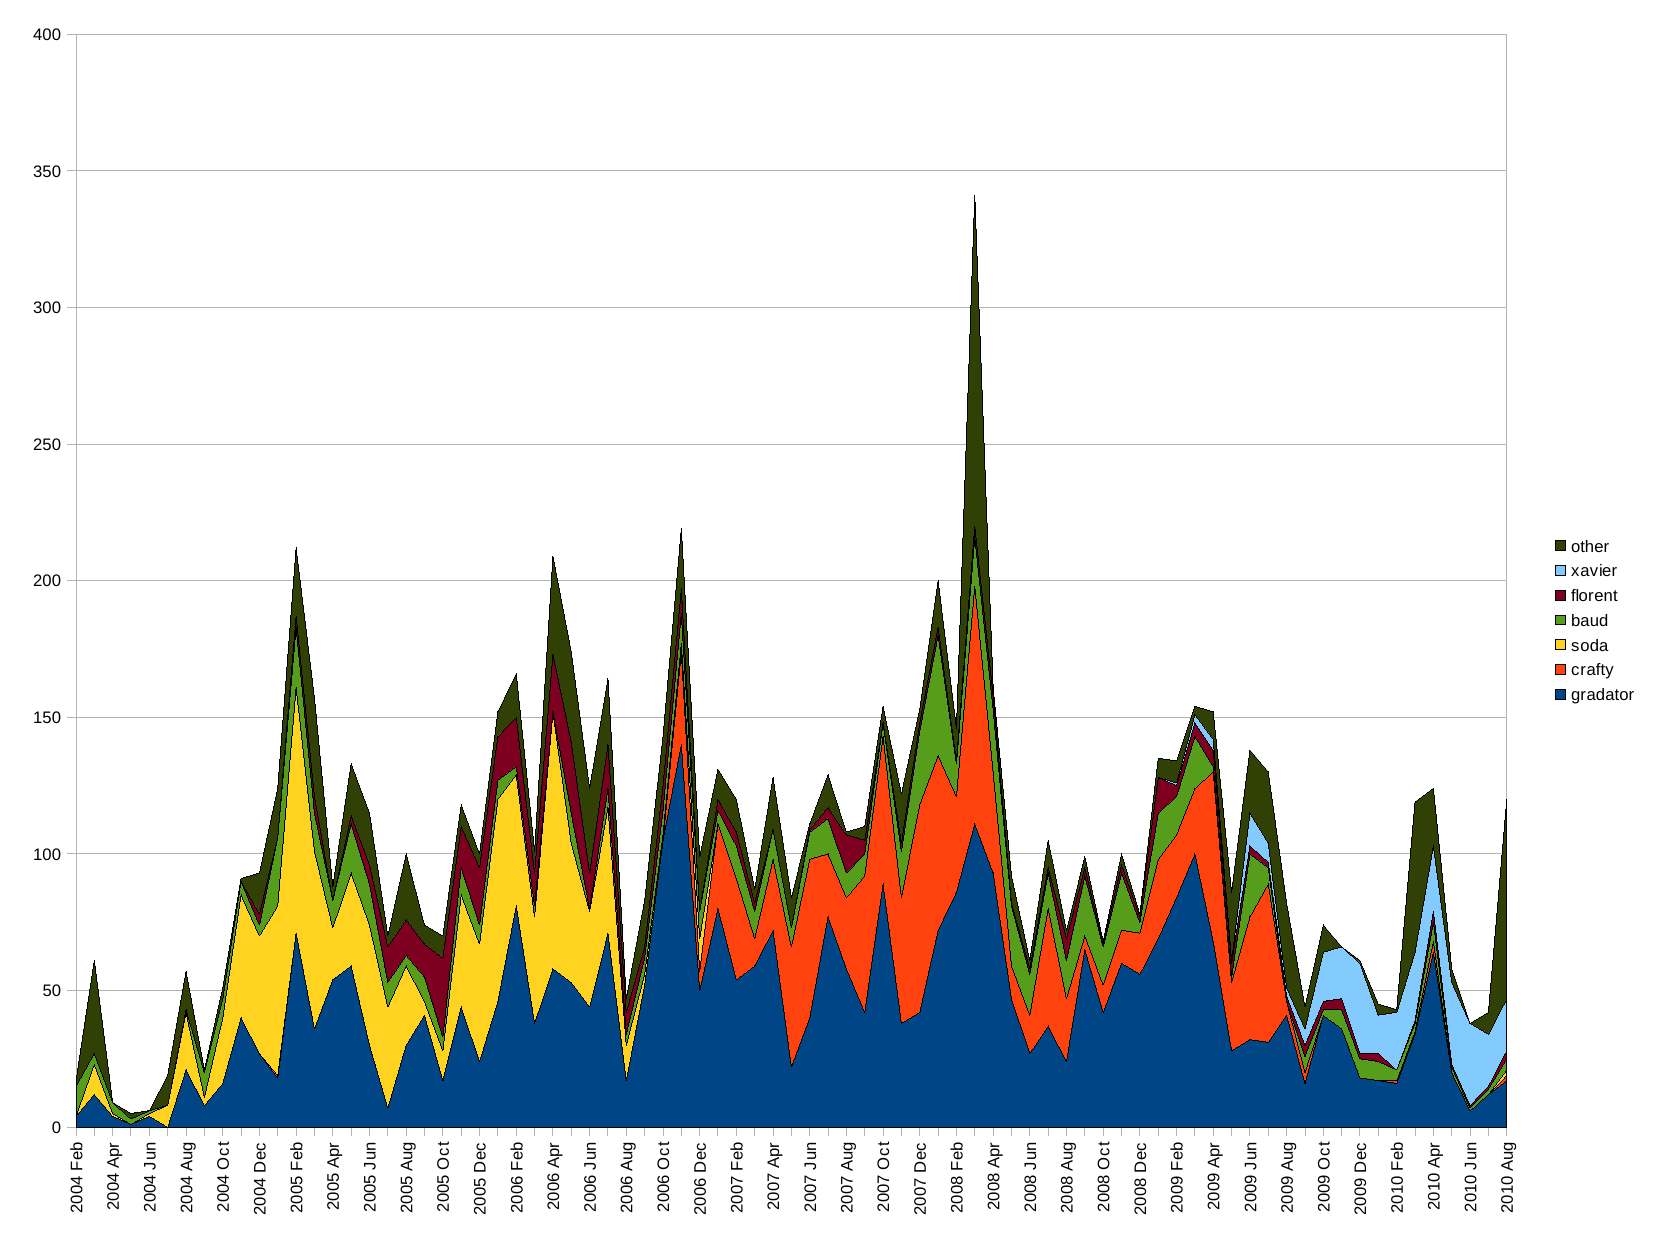

### Chart
| Category | gradator | crafty | soda | baud | florent | xavier | other |
|---|---|---|---|---|---|---|---|
| 2004 Feb | 4.0 | 0.0 | 0.0 | 11.0 | 0.0 | 0.0 | 2.0 |
| 2004 Mar | 12.0 | 0.0 | 11.0 | 4.0 | 0.0 | 0.0 | 34.0 |
| 2004 Apr | 4.0 | 0.0 | 1.0 | 4.0 | 0.0 | 0.0 | 0.0 |
| 2004 May | 1.0 | 0.0 | 0.0 | 2.0 | 0.0 | 0.0 | 2.0 |
| 2004 Jun | 4.0 | 0.0 | 1.0 | 1.0 | 0.0 | 0.0 | 0.0 |
| 2004 Jul | 0.0 | 0.0 | 8.0 | 0.0 | 0.0 | 0.0 | 11.0 |
| 2004 Aug | 21.0 | 0.0 | 21.0 | 1.0 | 0.0 | 0.0 | 14.0 |
| 2004 Sep | 8.0 | 0.0 | 3.0 | 9.0 | 0.0 | 0.0 | 1.0 |
| 2004 Oct | 16.0 | 0.0 | 24.0 | 7.0 | 0.0 | 0.0 | 4.0 |
| 2004 Nov | 40.0 | 0.0 | 45.0 | 5.0 | 0.0 | 0.0 | 1.0 |
| 2004 Dec | 27.0 | 0.0 | 43.0 | 4.0 | 4.0 | 0.0 | 15.0 |
| 2005 Jan | 18.0 | 1.0 | 62.0 | 25.0 | 0.0 | 0.0 | 18.0 |
| 2005 Feb | 71.0 | 0.0 | 90.0 | 22.0 | 4.0 | 0.0 | 25.0 |
| 2005 Mar | 36.0 | 0.0 | 65.0 | 14.0 | 6.0 | 0.0 | 36.0 |
| 2005 Apr | 54.0 | 0.0 | 19.0 | 10.0 | 0.0 | 0.0 | 5.0 |
| 2005 May | 59.0 | 0.0 | 34.0 | 18.0 | 3.0 | 0.0 | 19.0 |
| 2005 Jun | 30.0 | 0.0 | 44.0 | 15.0 | 7.0 | 0.0 | 19.0 |
| 2005 Jul | 7.0 | 0.0 | 37.0 | 9.0 | 13.0 | 0.0 | 4.0 |
| 2005 Aug | 30.0 | 0.0 | 29.0 | 4.0 | 13.0 | 0.0 | 24.0 |
| 2005 Sep | 41.0 | 0.0 | 5.0 | 9.0 | 12.0 | 0.0 | 7.0 |
| 2005 Oct | 17.0 | 0.0 | 11.0 | 5.0 | 29.0 | 0.0 | 8.0 |
| 2005 Nov | 44.0 | 0.0 | 41.0 | 10.0 | 15.0 | 0.0 | 8.0 |
| 2005 Dec | 24.0 | 0.0 | 43.0 | 7.0 | 21.0 | 0.0 | 5.0 |
| 2006 Jan | 46.0 | 0.0 | 74.0 | 7.0 | 16.0 | 0.0 | 9.0 |
| 2006 Feb | 81.0 | 0.0 | 48.0 | 3.0 | 18.0 | 0.0 | 16.0 |
| 2006 Mar | 38.0 | 0.0 | 39.0 | 4.0 | 12.0 | 0.0 | 8.0 |
| 2006 Apr | 58.0 | 0.0 | 94.0 | 0.0 | 21.0 | 0.0 | 36.0 |
| 2006 May | 53.0 | 0.0 | 51.0 | 11.0 | 26.0 | 0.0 | 33.0 |
| 2006 Jun | 44.0 | 0.0 | 35.0 | 1.0 | 13.0 | 0.0 | 31.0 |
| 2006 Jul | 71.0 | 0.0 | 46.0 | 7.0 | 16.0 | 0.0 | 24.0 |
| 2006 Aug | 17.0 | 0.0 | 13.0 | 4.0 | 8.0 | 0.0 | 5.0 |
| 2006 Sep | 52.0 | 0.0 | 4.0 | 6.0 | 4.0 | 0.0 | 17.0 |
| 2006 Oct | 105.0 | 0.0 | 2.0 | 9.0 | 9.0 | 0.0 | 18.0 |
| 2006 Nov | 140.0 | 34.0 | 3.0 | 11.0 | 9.0 | 0.0 | 22.0 |
| 2006 Dec | 50.0 | 7.0 | 12.0 | 10.0 | 0.0 | 0.0 | 20.0 |
| 2007 Jan | 80.0 | 31.0 | 0.0 | 5.0 | 4.0 | 0.0 | 11.0 |
| 2007 Feb | 54.0 | 37.0 | 0.0 | 12.0 | 5.0 | 0.0 | 12.0 |
| 2007 Mar | 59.0 | 10.0 | 0.0 | 10.0 | 3.0 | 0.0 | 5.0 |
| 2007 Apr | 72.0 | 26.0 | 0.0 | 11.0 | 0.0 | 0.0 | 19.0 |
| 2007 May | 22.0 | 44.0 | 0.0 | 7.0 | 0.0 | 0.0 | 11.0 |
| 2007 Jun | 40.0 | 58.0 | 0.0 | 10.0 | 1.0 | 0.0 | 2.0 |
| 2007 Jul | 77.0 | 23.0 | 0.0 | 13.0 | 4.0 | 0.0 | 12.0 |
| 2007 Aug | 58.0 | 26.0 | 0.0 | 9.0 | 14.0 | 0.0 | 1.0 |
| 2007 Sep | 42.0 | 50.0 | 0.0 | 8.0 | 5.0 | 0.0 | 5.0 |
| 2007 Oct | 89.0 | 54.0 | 0.0 | 5.0 | 0.0 | 0.0 | 6.0 |
| 2007 Nov | 38.0 | 46.0 | 0.0 | 17.0 | 3.0 | 0.0 | 18.0 |
| 2007 Dec | 42.0 | 76.0 | 0.0 | 27.0 | 3.0 | 0.0 | 5.0 |
| 2008 Jan | 72.0 | 64.0 | 0.0 | 44.0 | 3.0 | 0.0 | 17.0 |
| 2008 Feb | 86.0 | 35.0 | 0.0 | 12.0 | 1.0 | 0.0 | 12.0 |
| 2008 Mar | 111.0 | 87.0 | 0.0 | 18.0 | 4.0 | 0.0 | 121.0 |
| 2008 Apr | 93.0 | 37.0 | 0.0 | 23.0 | 5.0 | 0.0 | 3.0 |
| 2008 May | 47.0 | 12.0 | 0.0 | 22.0 | 1.0 | 0.0 | 10.0 |
| 2008 Jun | 27.0 | 14.0 | 0.0 | 15.0 | 2.0 | 0.0 | 3.0 |
| 2008 Jul | 37.0 | 43.0 | 0.0 | 13.0 | 2.0 | 0.0 | 10.0 |
| 2008 Aug | 24.0 | 23.0 | 0.0 | 14.0 | 8.0 | 0.0 | 3.0 |
| 2008 Sep | 65.0 | 5.0 | 0.0 | 22.0 | 3.0 | 0.0 | 4.0 |
| 2008 Oct | 42.0 | 10.0 | 0.0 | 14.0 | 1.0 | 0.0 | 1.0 |
| 2008 Nov | 60.0 | 12.0 | 0.0 | 21.0 | 3.0 | 0.0 | 4.0 |
| 2008 Dec | 56.0 | 15.0 | 0.0 | 4.0 | 2.0 | 0.0 | 1.0 |
| 2009 Jan | 69.0 | 29.0 | 0.0 | 17.0 | 13.0 | 0.0 | 7.0 |
| 2009 Feb | 84.0 | 23.0 | 0.0 | 14.0 | 4.0 | 1.0 | 8.0 |
| 2009 Mar | 100.0 | 24.0 | 0.0 | 19.0 | 5.0 | 3.0 | 3.0 |
| 2009 Apr | 68.0 | 62.0 | 0.0 | 2.0 | 6.0 | 4.0 | 10.0 |
| 2009 May | 28.0 | 25.0 | 0.0 | 2.0 | 5.0 | 1.0 | 25.0 |
| 2009 Jun | 32.0 | 45.0 | 0.0 | 23.0 | 3.0 | 12.0 | 23.0 |
| 2009 Jul | 31.0 | 58.0 | 0.0 | 6.0 | 2.0 | 7.0 | 26.0 |
| 2009 Aug | 41.0 | 5.0 | 0.0 | 0.0 | 2.0 | 3.0 | 31.0 |
| 2009 Sep | 16.0 | 4.0 | 0.0 | 6.0 | 4.0 | 6.0 | 8.0 |
| 2009 Oct | 41.0 | 0.0 | 0.0 | 2.0 | 3.0 | 18.0 | 10.0 |
| 2009 Nov | 36.0 | 0.0 | 0.0 | 7.0 | 4.0 | 19.0 | 0.0 |
| 2009 Dec | 18.0 | 0.0 | 0.0 | 7.0 | 2.0 | 33.0 | 1.0 |
| 2010 Jan | 17.0 | 0.0 | 0.0 | 7.0 | 3.0 | 14.0 | 4.0 |
| 2010 Feb | 16.0 | 1.0 | 0.0 | 4.0 | 0.0 | 21.0 | 1.0 |
| 2010 Mar | 34.0 | 1.0 | 0.0 | 3.0 | 1.0 | 25.0 | 55.0 |
| 2010 Apr | 64.0 | 4.0 | 0.0 | 7.0 | 4.0 | 24.0 | 21.0 |
| 2010 May | 20.0 | 0.0 | 0.0 | 2.0 | 1.0 | 30.0 | 5.0 |
| 2010 Jun | 6.0 | 0.0 | 0.0 | 1.0 | 1.0 | 30.0 | 0.0 |
| 2010 Jul | 12.0 | 0.0 | 0.0 | 2.0 | 1.0 | 19.0 | 8.0 |
| 2010 Aug | 17.0 | 2.0 | 2.0 | 4.0 | 3.0 | 19.0 | 73.0 |